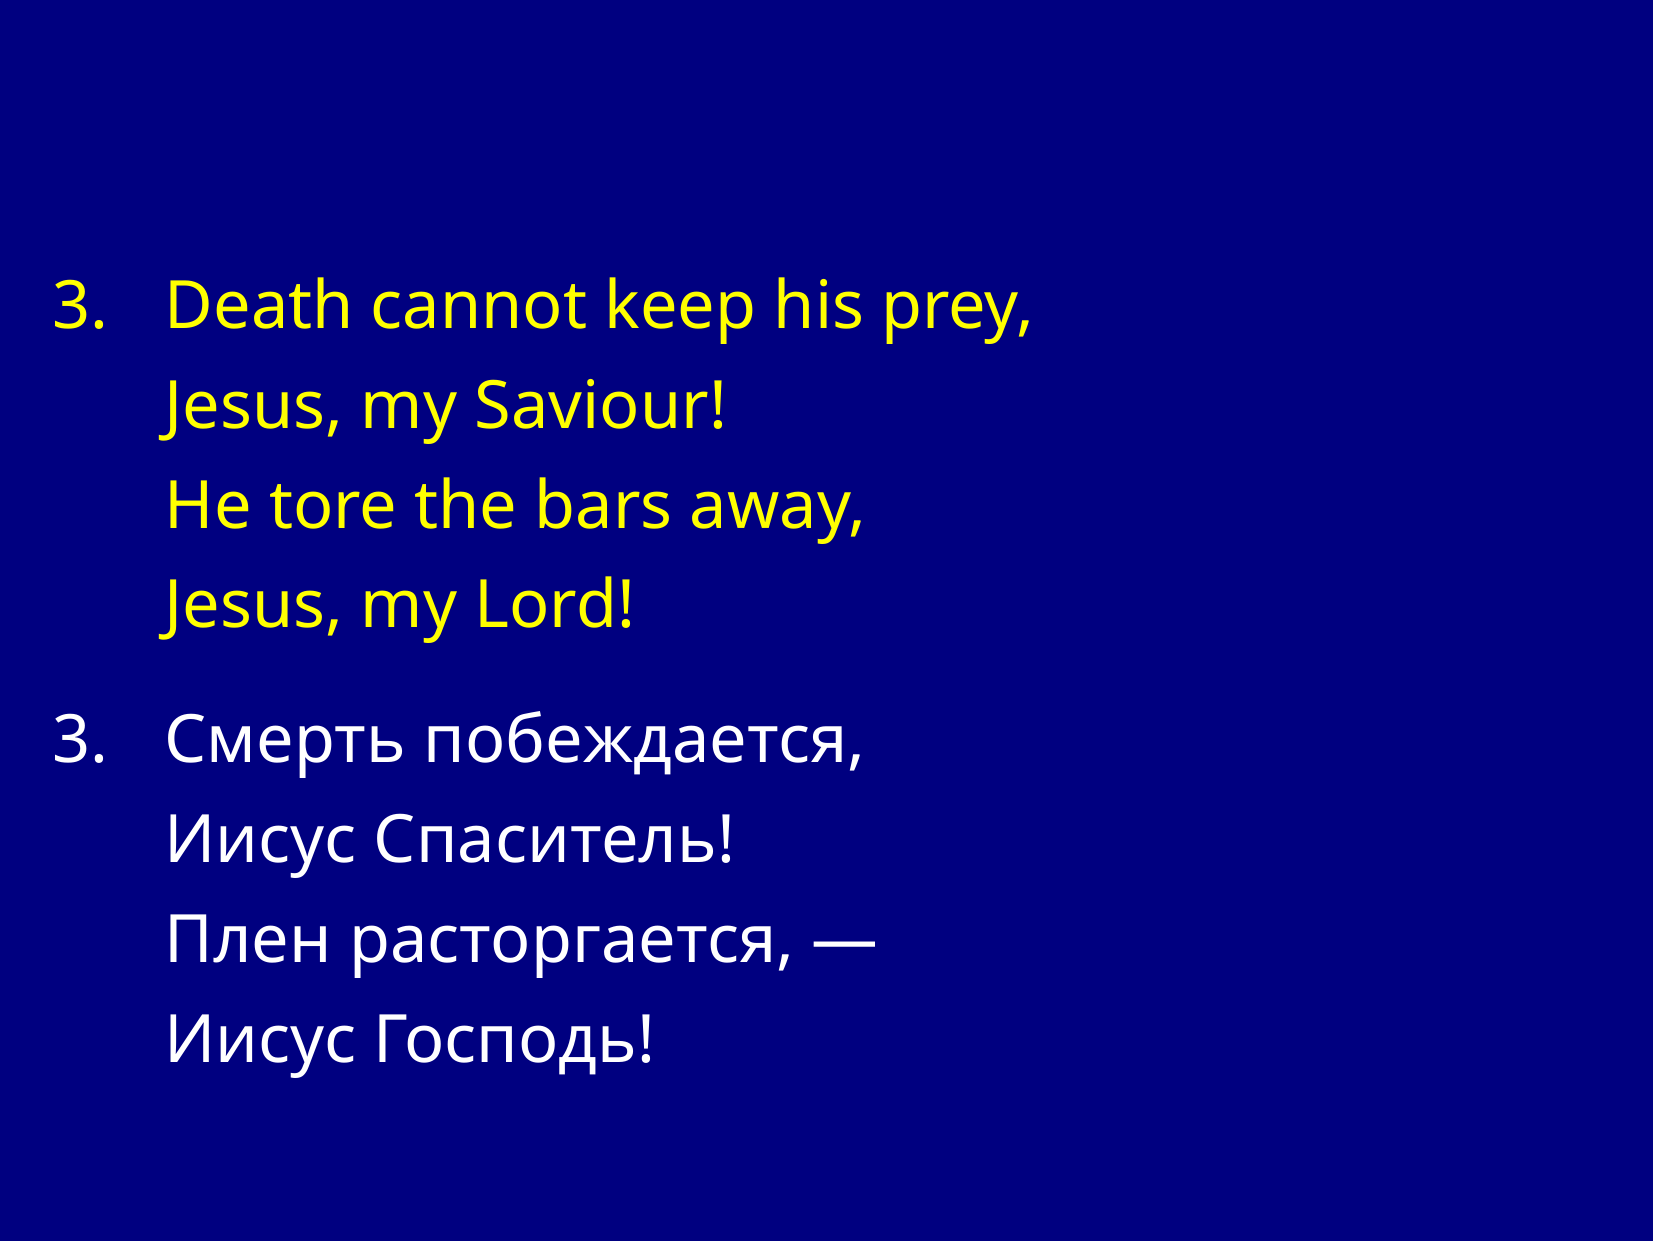

3.	Death cannot keep his prey,
	Jesus, my Saviour!
	He tore the bars away,
	Jesus, my Lord!
3.	Смерть побеждается,
	Иисус Спаситель!
	Плен расторгается, —
	Иисус Господь!